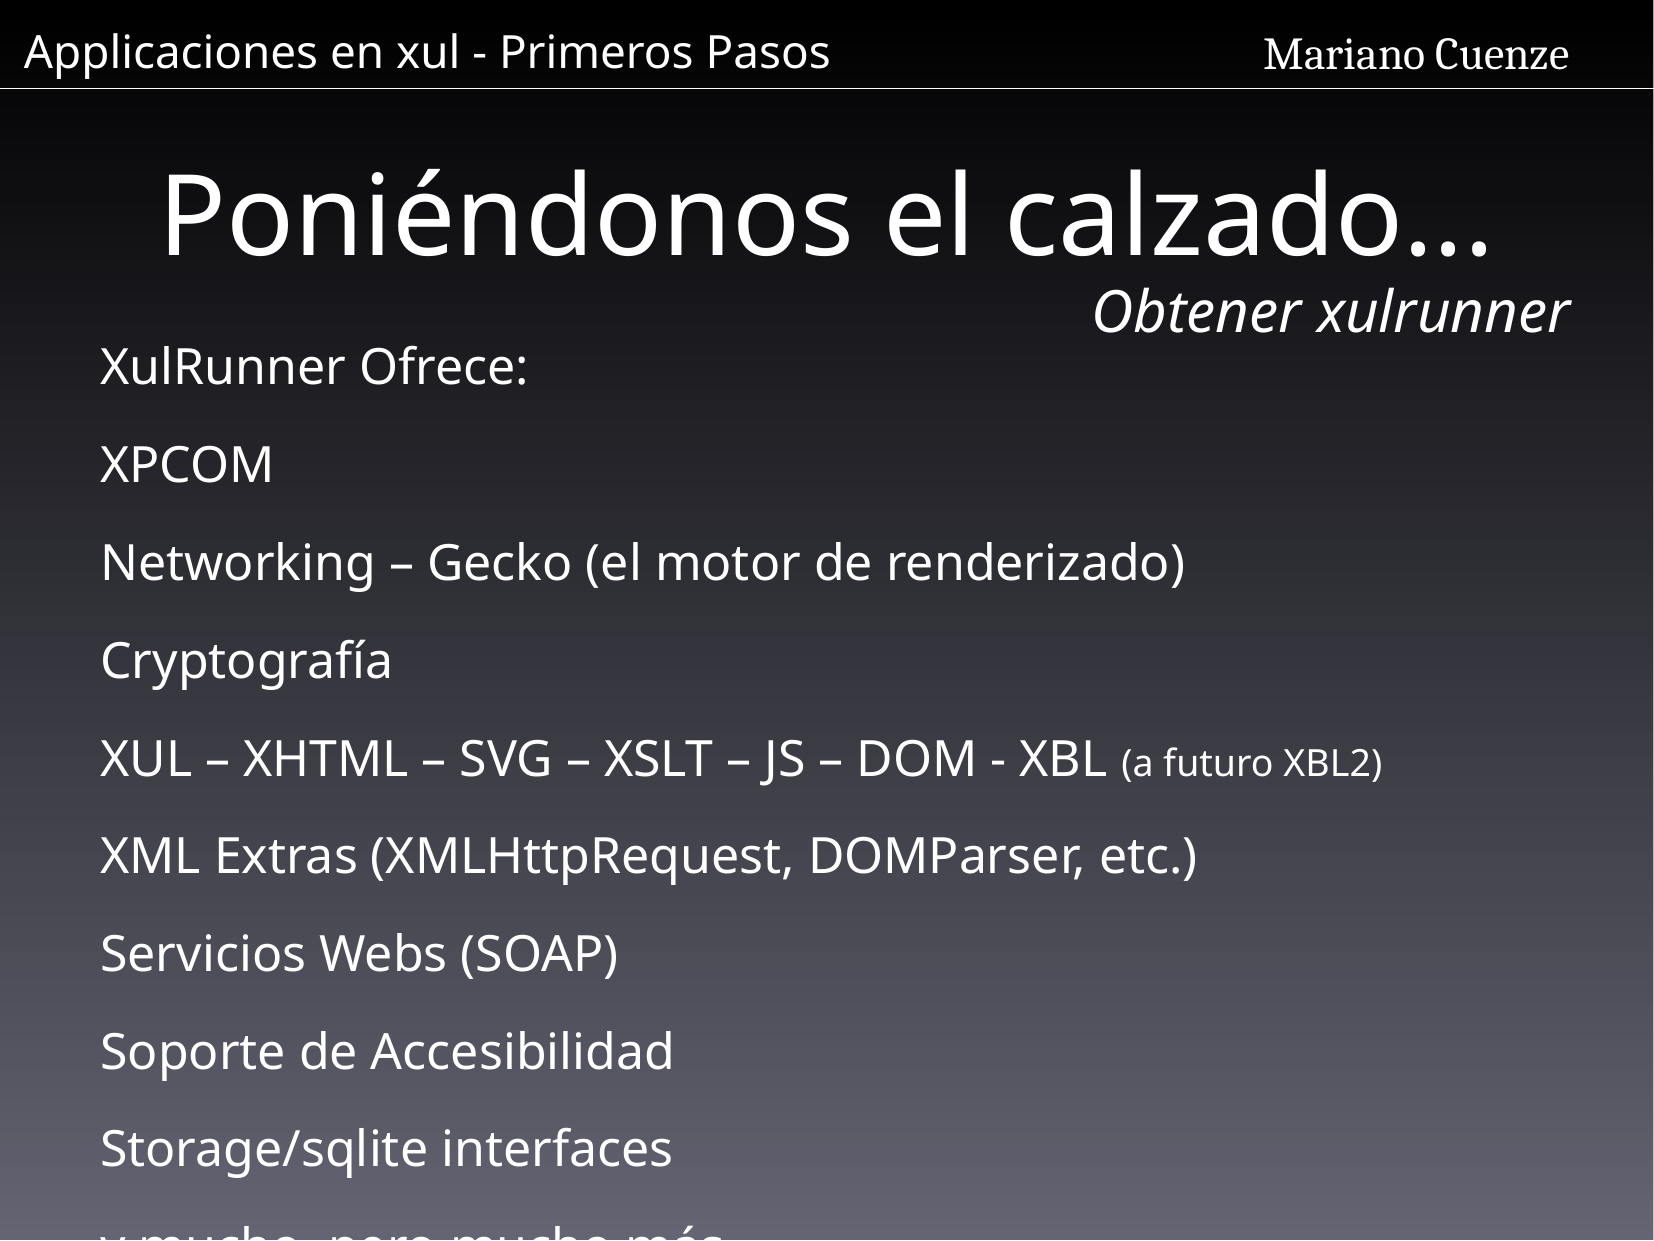

Applicaciones en xul - Primeros Pasos
Mariano Cuenze
Poniéndonos el calzado...
Obtener xulrunner
# XulRunner Ofrece:
XPCOM
Networking – Gecko (el motor de renderizado)
Cryptografía
XUL – XHTML – SVG – XSLT – JS – DOM - XBL (a futuro XBL2)
XML Extras (XMLHttpRequest, DOMParser, etc.)
Servicios Webs (SOAP)
Soporte de Accesibilidad
Storage/sqlite interfaces
y mucho, pero mucho más